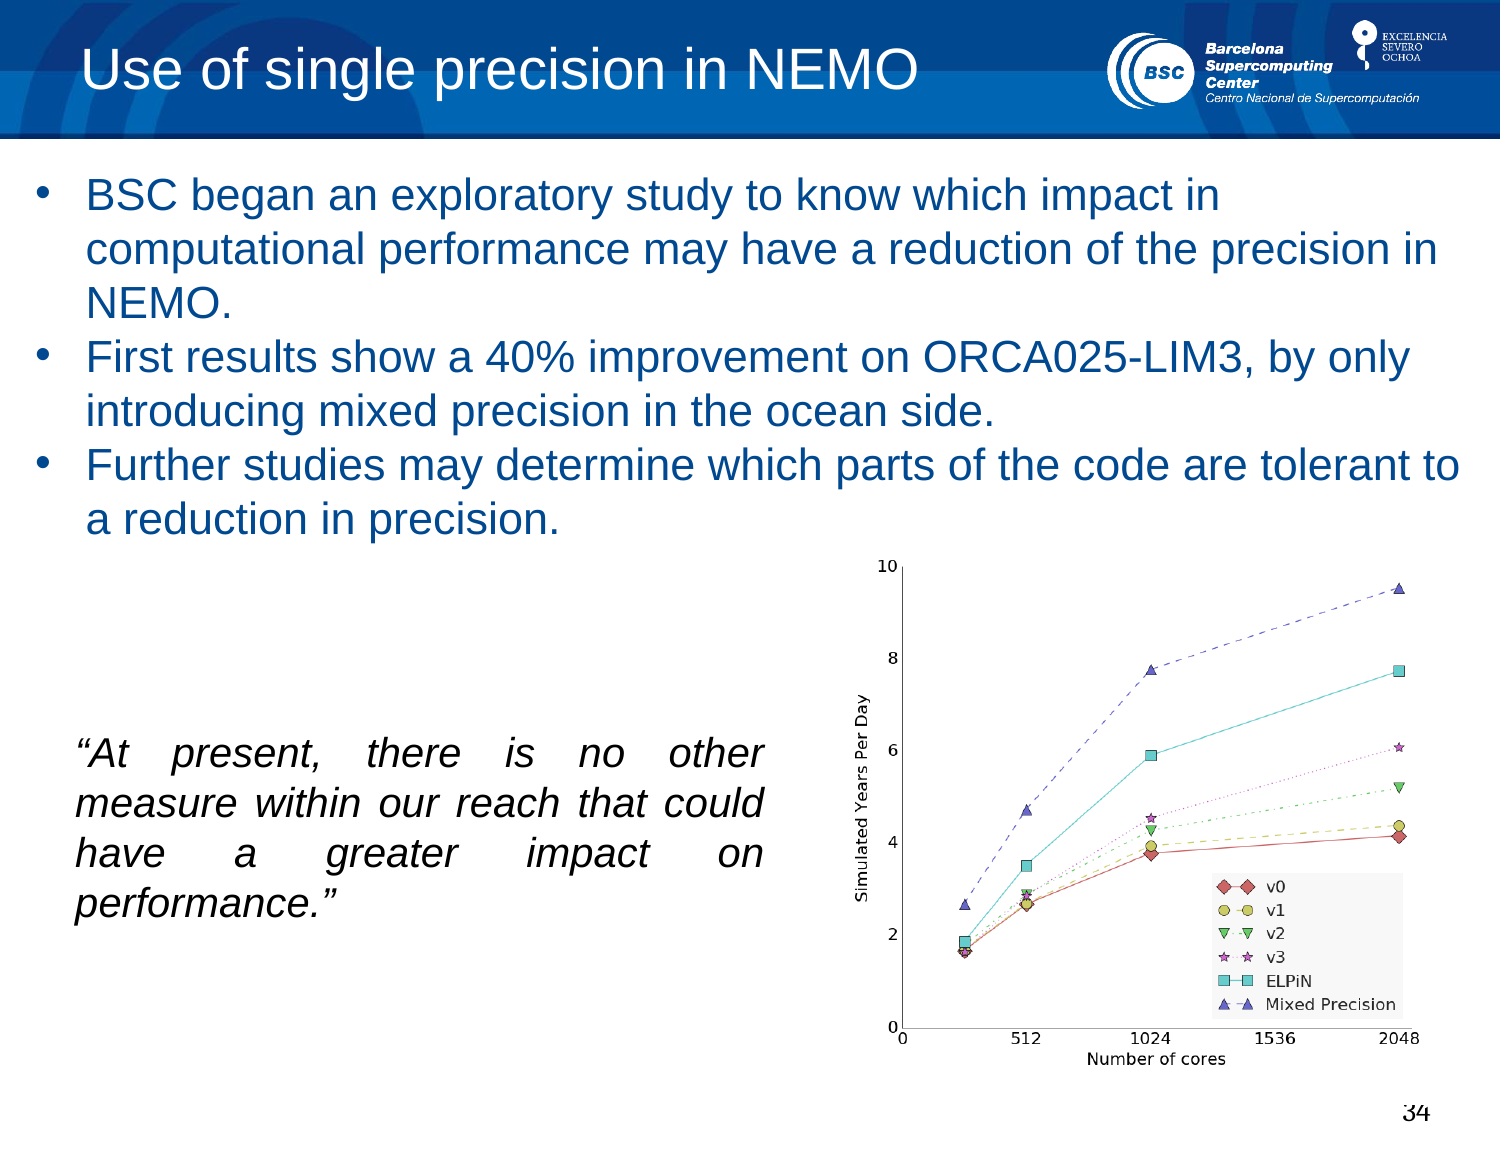

# Use of single precision in NEMO
BSC began an exploratory study to know which impact in computational performance may have a reduction of the precision in NEMO.
First results show a 40% improvement on ORCA025-LIM3, by only introducing mixed precision in the ocean side.
Further studies may determine which parts of the code are tolerant to a reduction in precision.
“At present, there is no other measure within our reach that could have a greater impact on performance.”